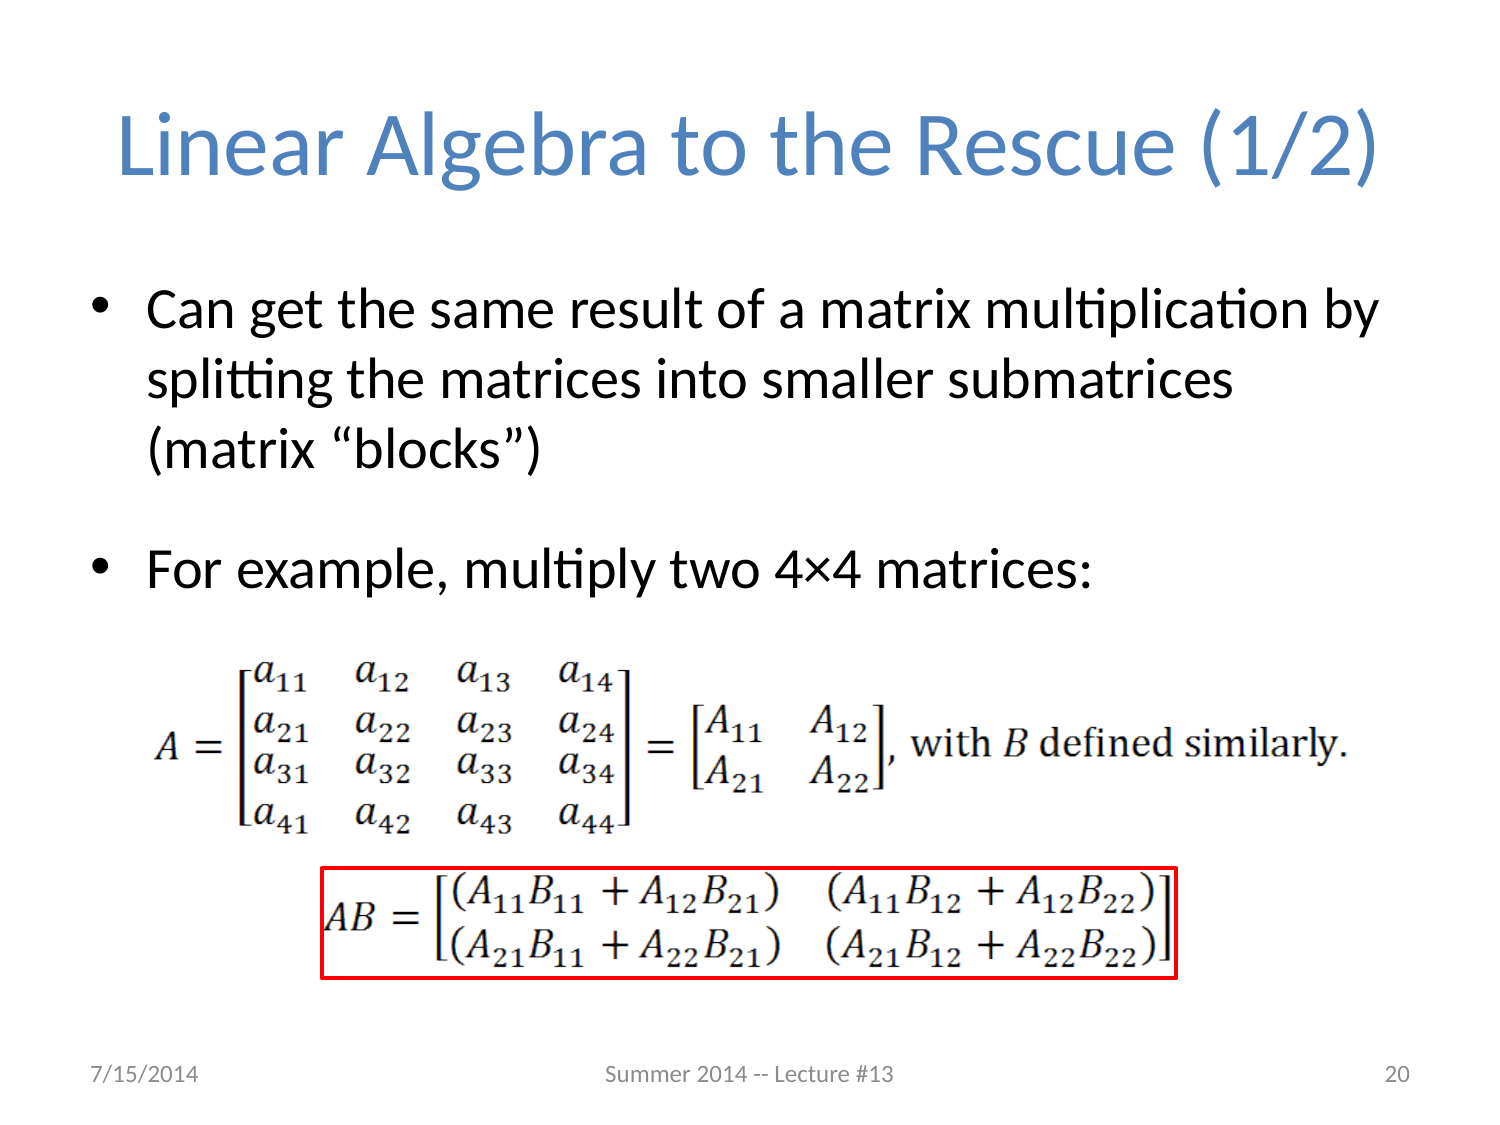

# Linear Algebra to the Rescue (1/2)
Can get the same result of a matrix multiplication by splitting the matrices into smaller submatrices (matrix “blocks”)
For example, multiply two 4×4 matrices:
7/15/2014
Summer 2014 -- Lecture #13